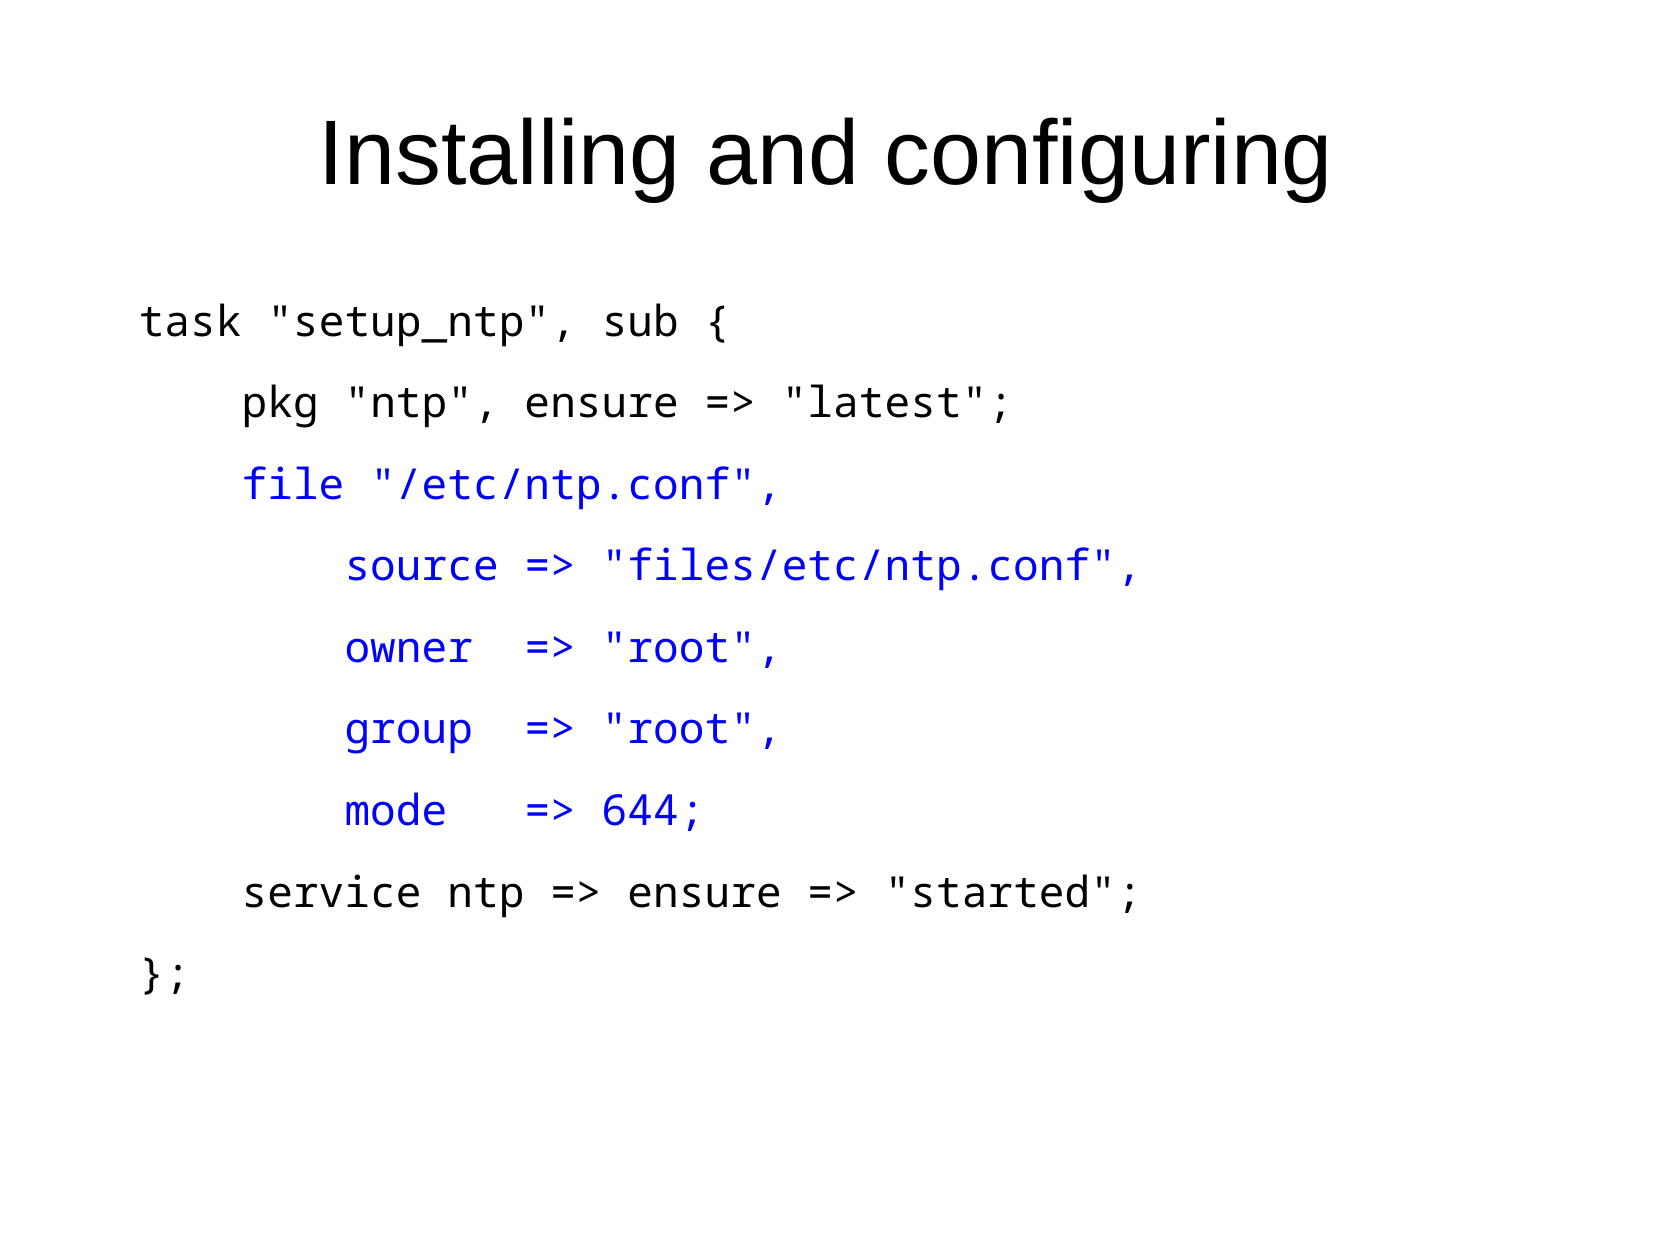

# Installing and configuring
task "setup_ntp", sub {
 pkg "ntp", ensure => "latest";
 file "/etc/ntp.conf",
 source => "files/etc/ntp.conf",
 owner => "root",
 group => "root",
 mode => 644;
 service ntp => ensure => "started";
};